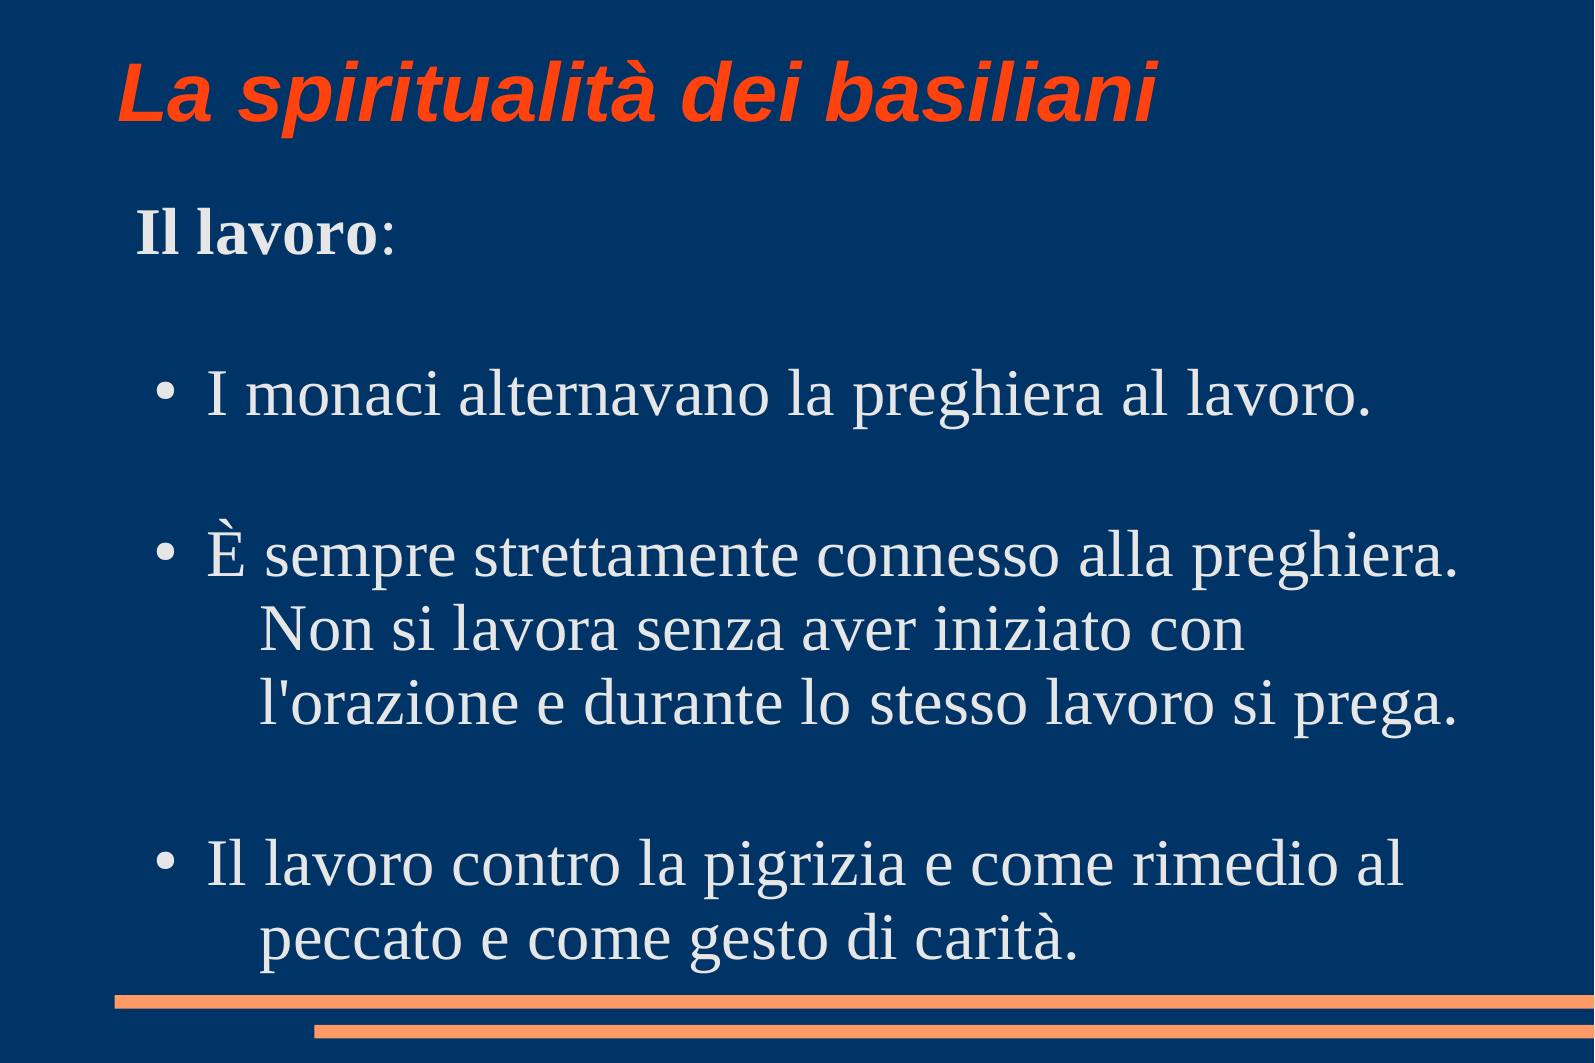

# La spiritualità dei basiliani
Il lavoro:
I monaci alternavano la preghiera al lavoro.
È sempre strettamente connesso alla preghiera. Non si lavora senza aver iniziato con l'orazione e durante lo stesso lavoro si prega.
Il lavoro contro la pigrizia e come rimedio al peccato e come gesto di carità.